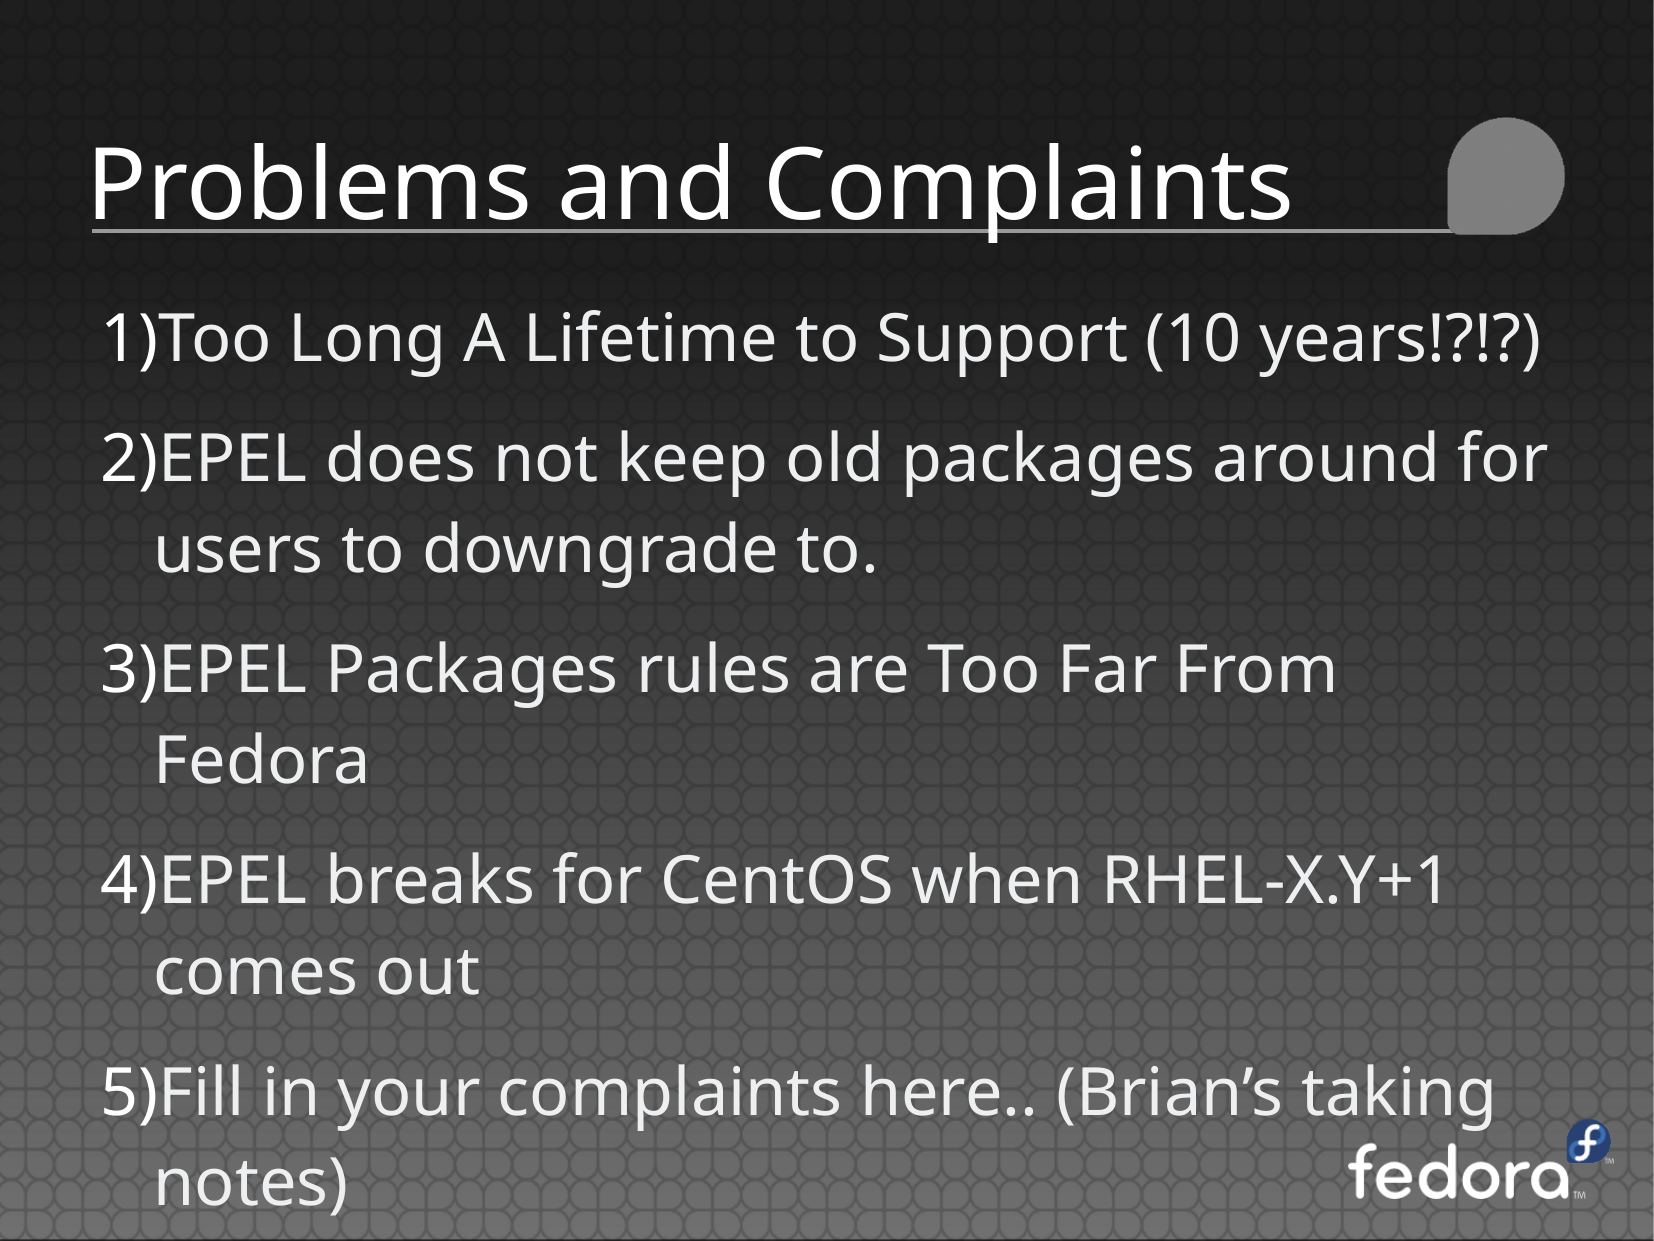

# Problems and Complaints
Too Long A Lifetime to Support (10 years!?!?)
EPEL does not keep old packages around for users to downgrade to.
EPEL Packages rules are Too Far From Fedora
EPEL breaks for CentOS when RHEL-X.Y+1 comes out
Fill in your complaints here.. (Brian’s taking notes)